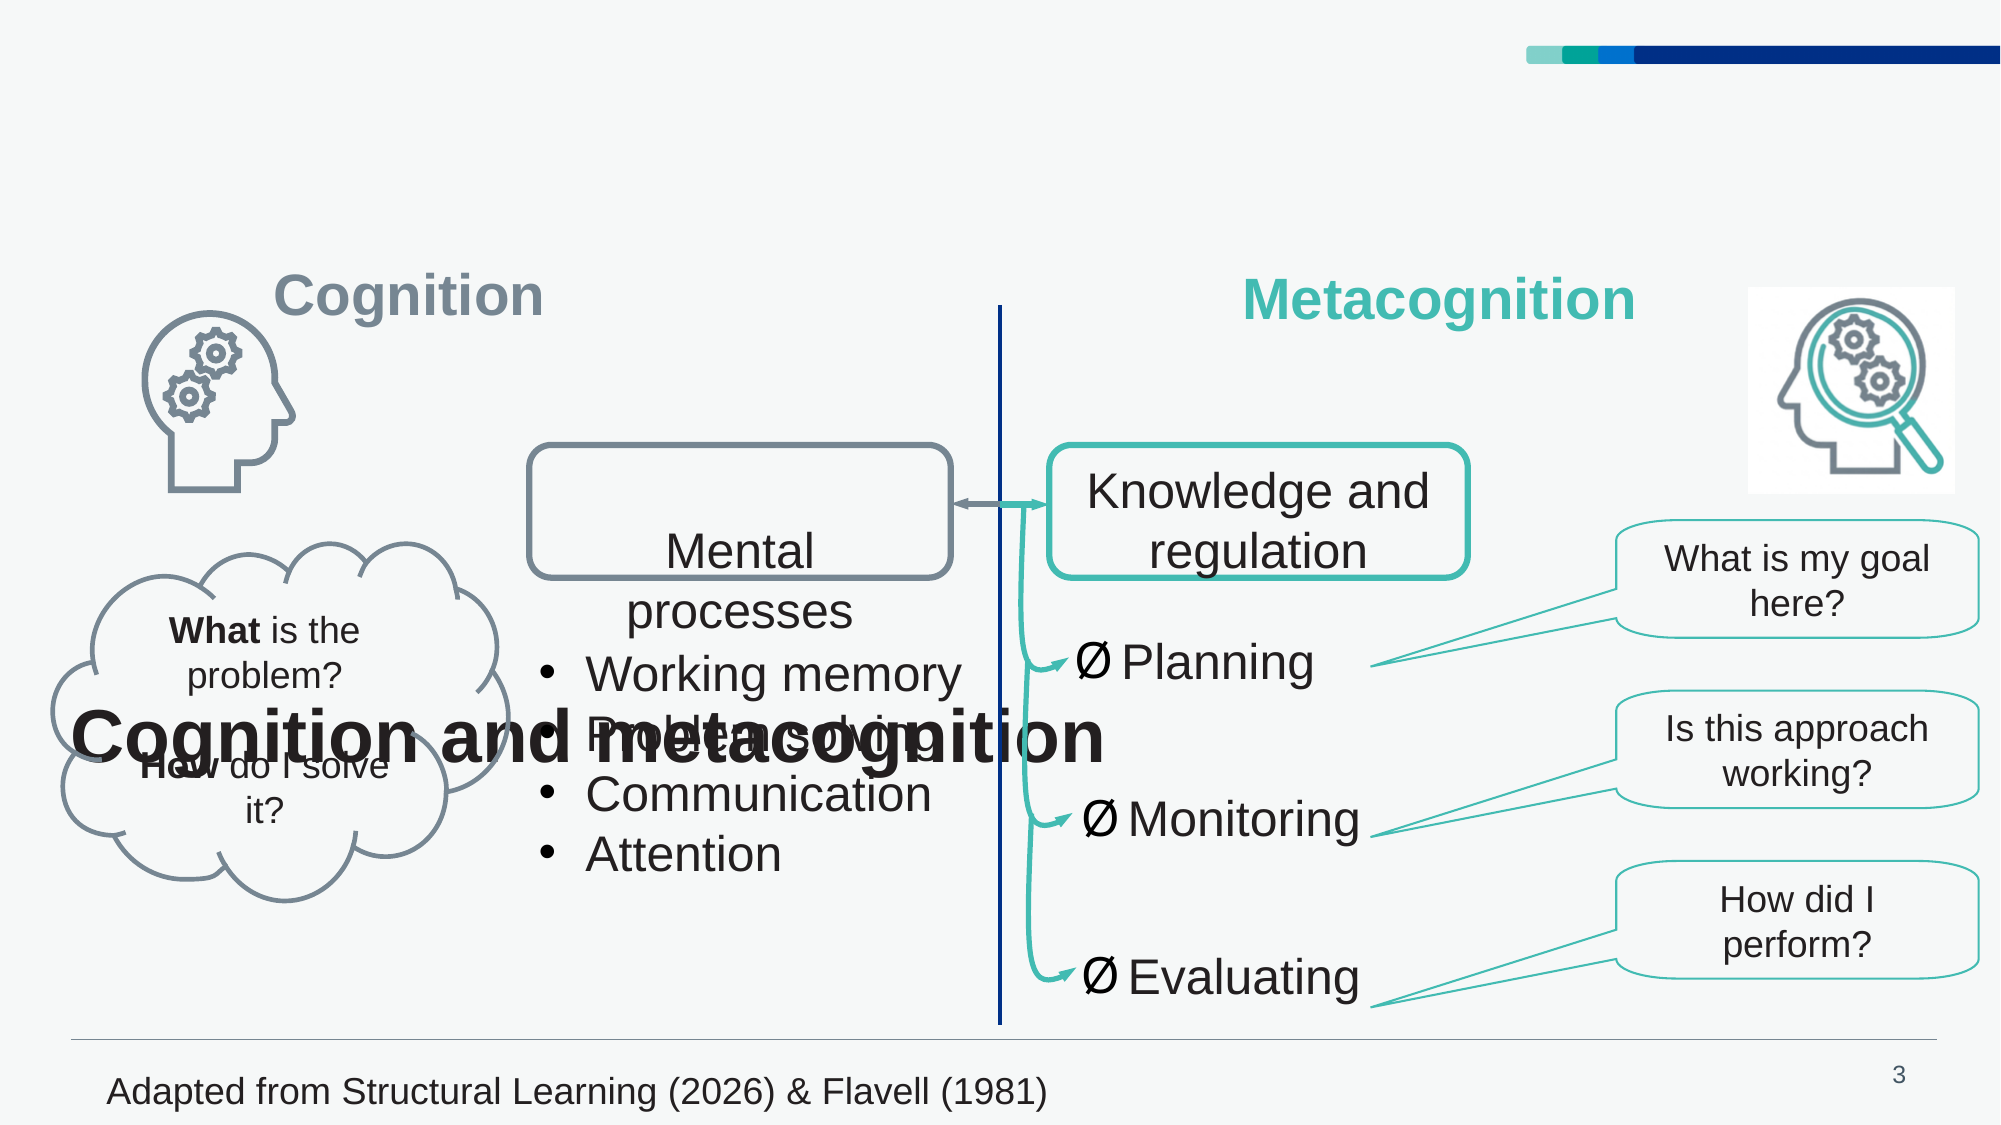

Cognition
Metacognition
Mental processes
Knowledge and regulation
# Cognition and metacognition
Planning
Monitoring
Evaluating
What is my goal here?
What is the problem?
How do I solve it?
Working memory
Problem solving
Communication
Attention
Is this approach working?
How did I perform?
Adapted from Structural Learning (2026) & Flavell (1981)